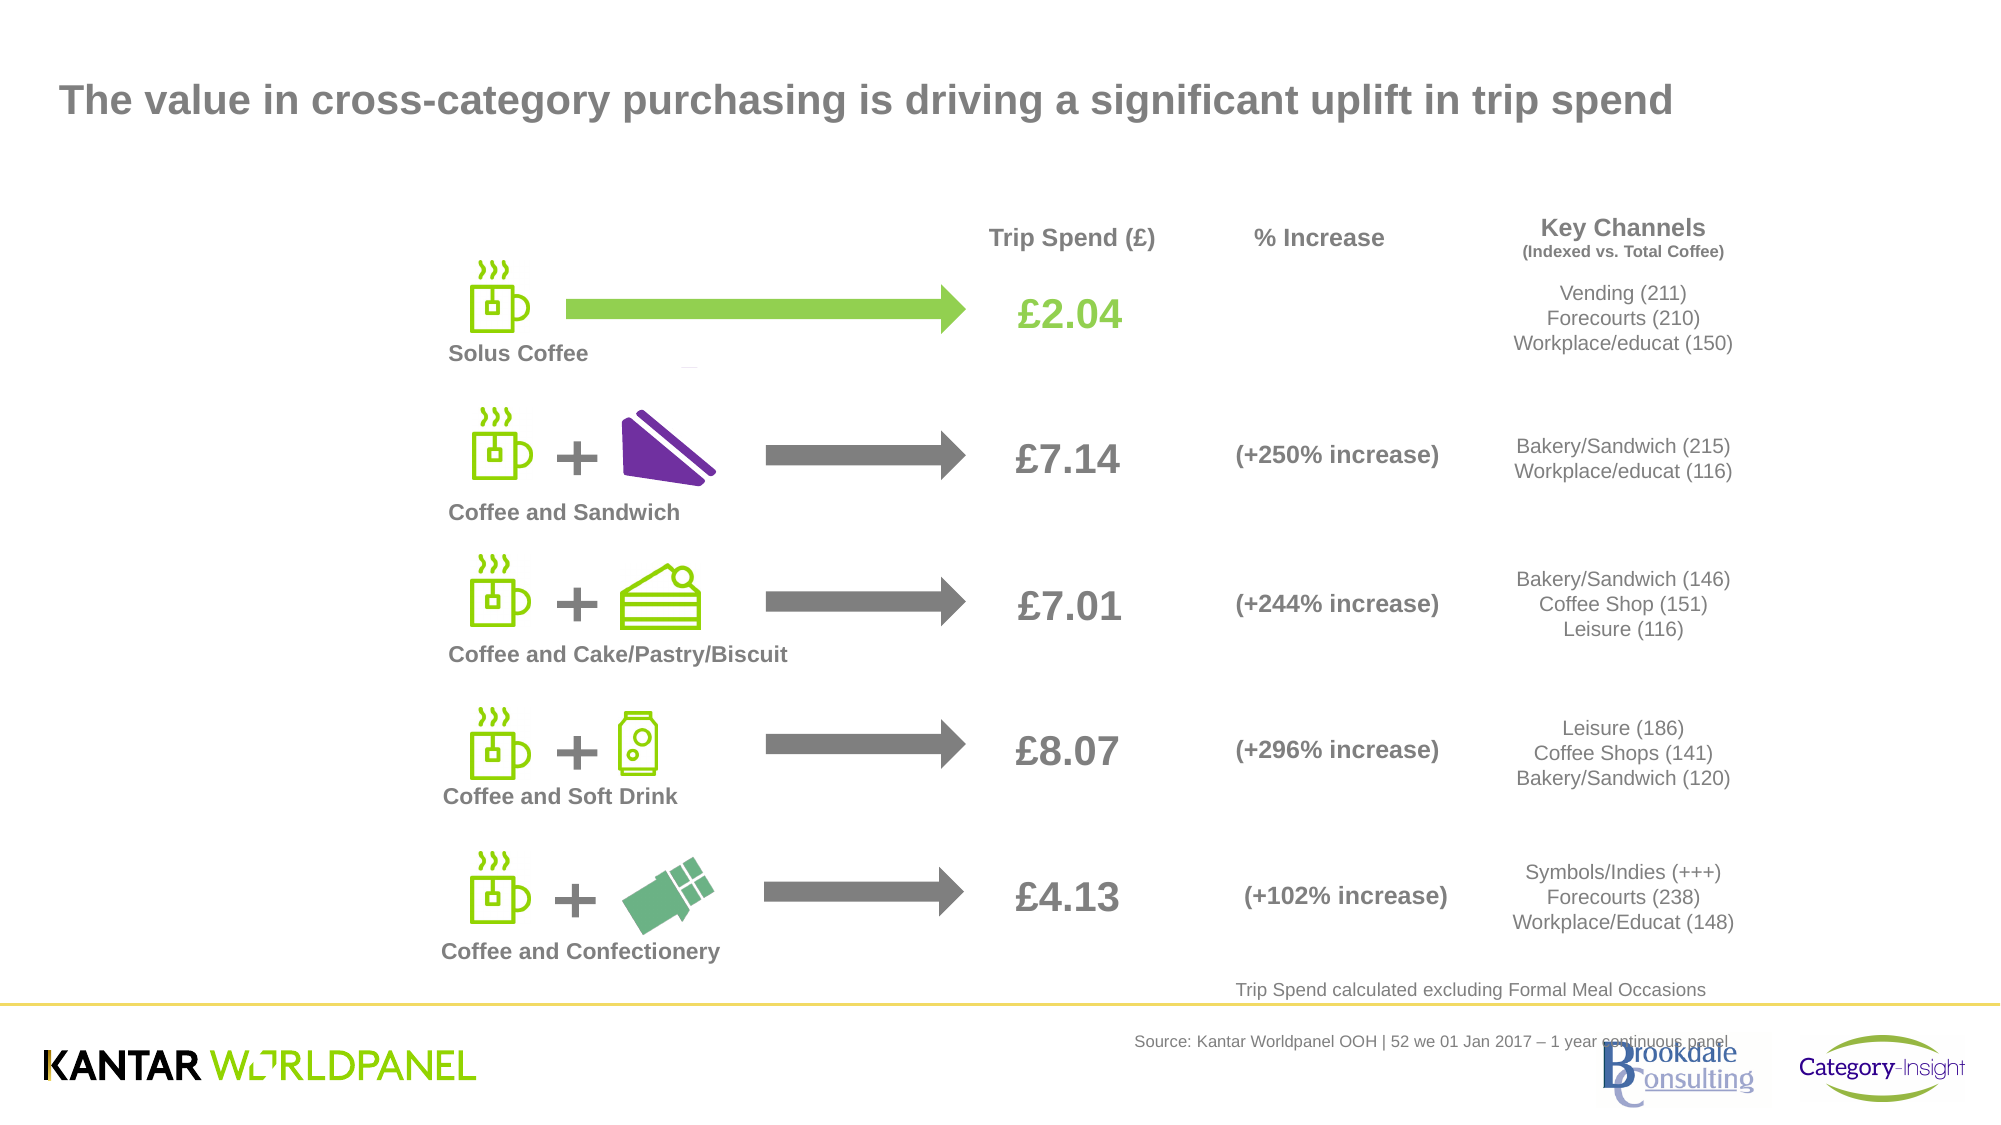

# The value in cross-category purchasing is driving a significant uplift in trip spend
Key Channels (Indexed vs. Total Coffee)
Trip Spend (£)
% Increase
Vending (211)
Forecourts (210)
Workplace/educat (150)
£2.04
Solus Coffee
Coffee and Sandwich
£7.14
Bakery/Sandwich (215)
Workplace/educat (116)
(+250% increase)
Bakery/Sandwich (146)
Coffee Shop (151) Leisure (116)
£7.01
(+244% increase)
Coffee and Cake/Pastry/Biscuit
Leisure (186)
Coffee Shops (141)
Bakery/Sandwich (120)
£8.07
Coffee and Soft Drink
(+296% increase)
Coffee and Confectionery
Symbols/Indies (+++)
Forecourts (238)
Workplace/Educat (148)
£4.13
(+102% increase)
Trip Spend calculated excluding Formal Meal Occasions
Source: Kantar Worldpanel OOH | 52 we 01 Jan 2017 – 1 year continuous panel